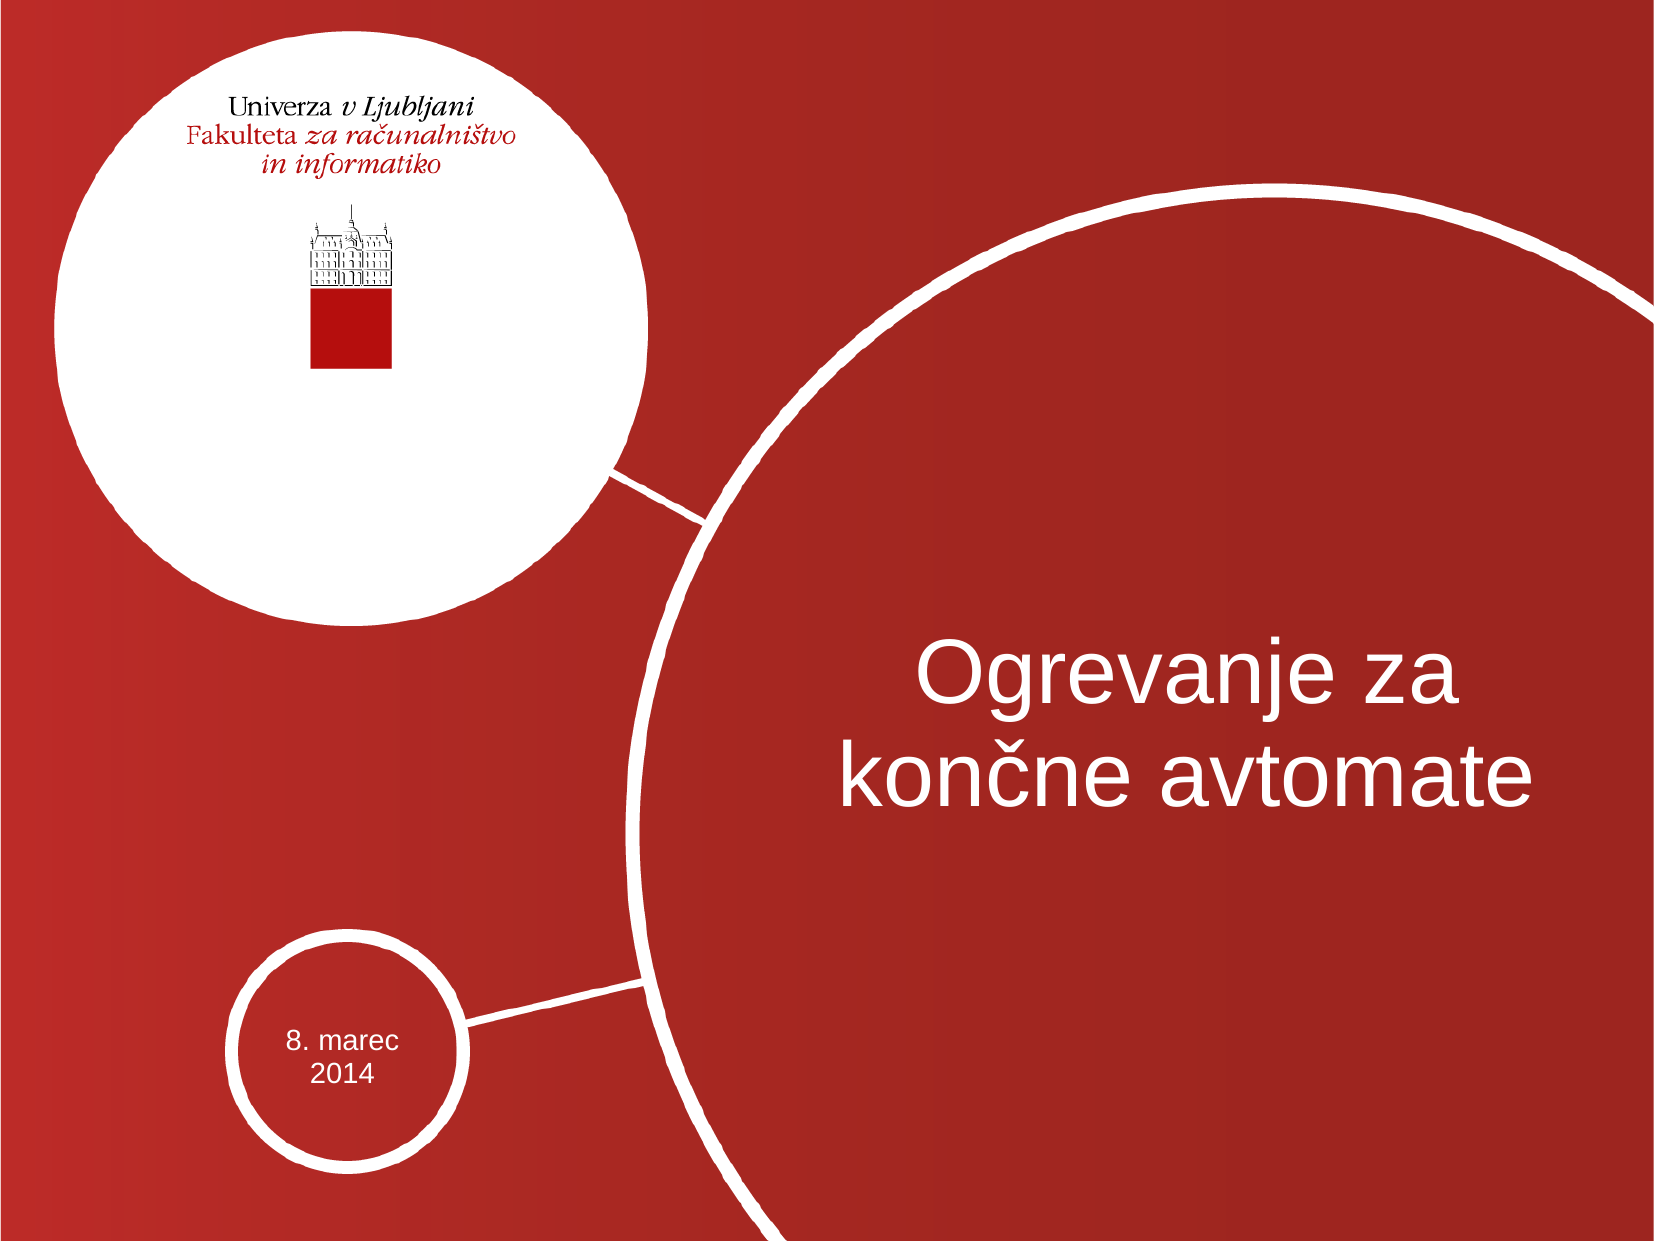

# Ogrevanje za
končne avtomate
8. marec
2014